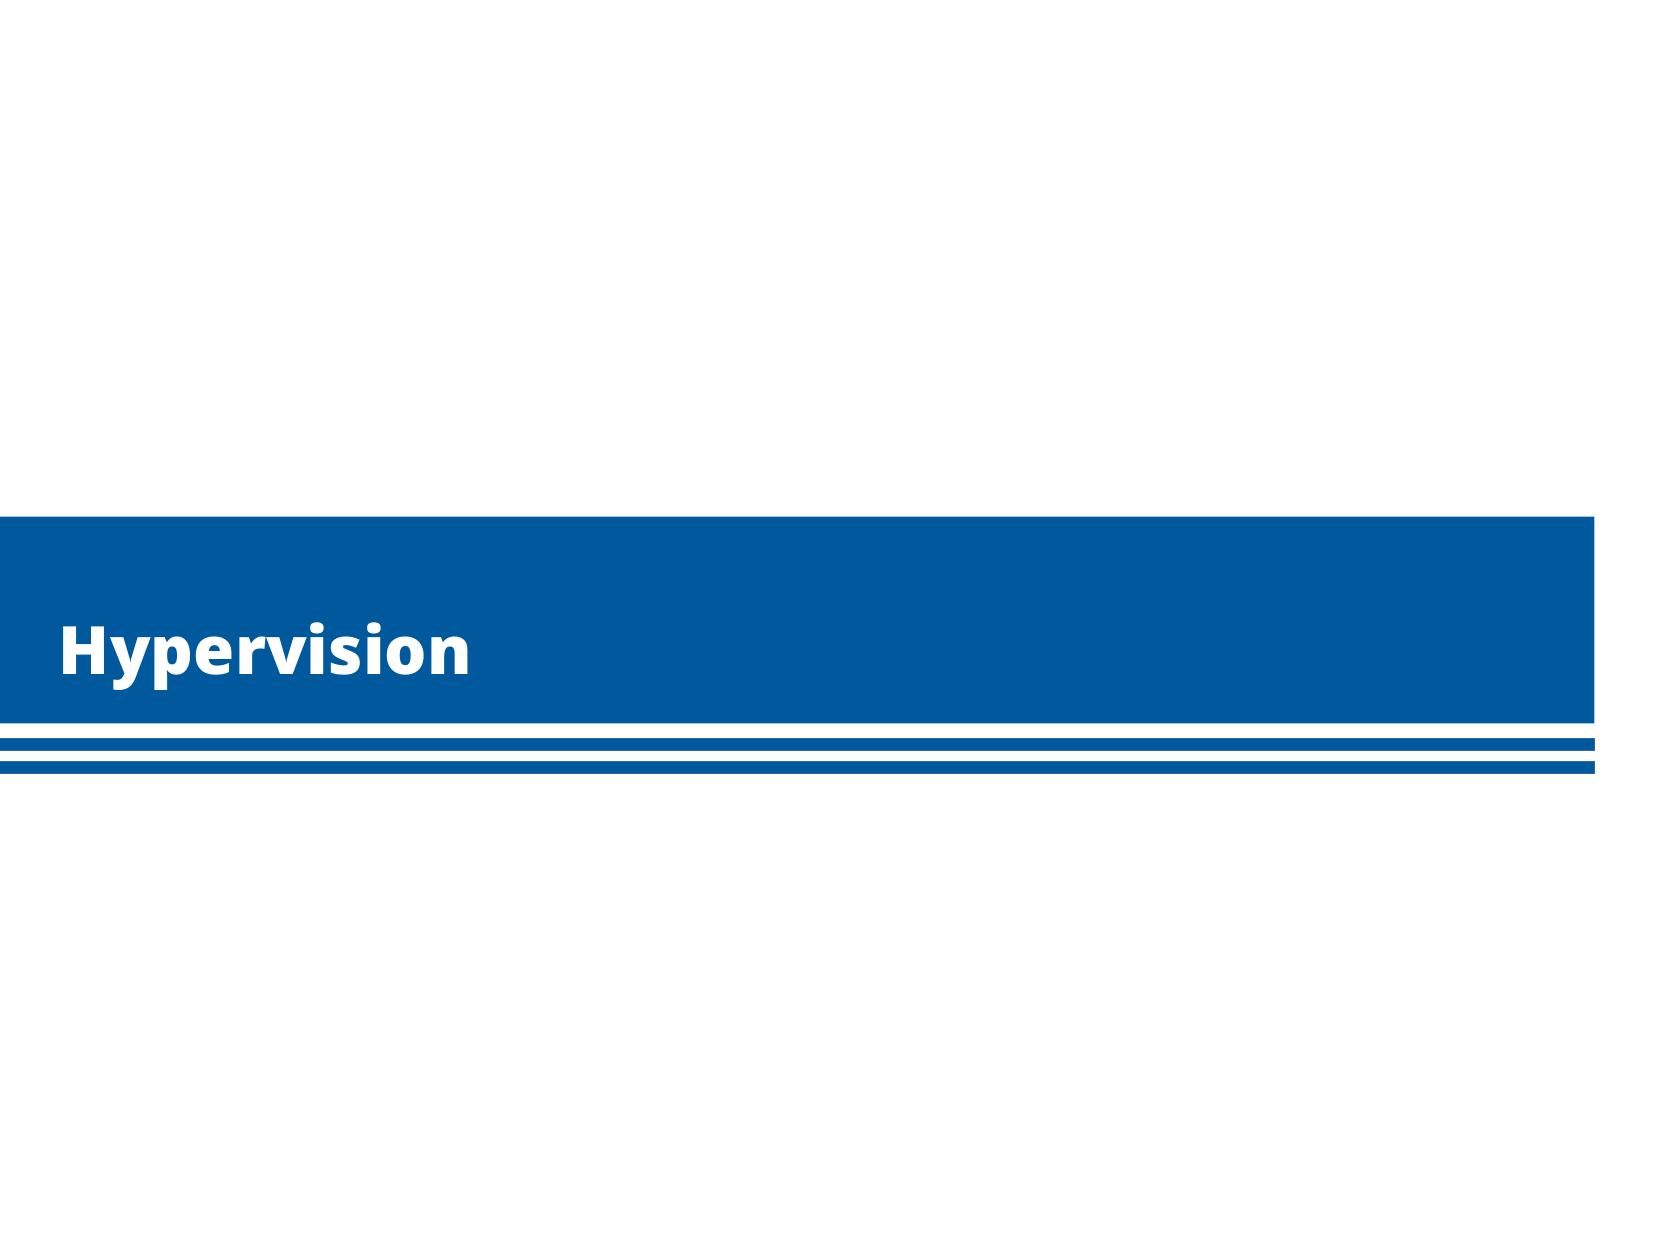

# Hypervision
151
blog.lrdf.fr - Licence CC-BY-NC-SA